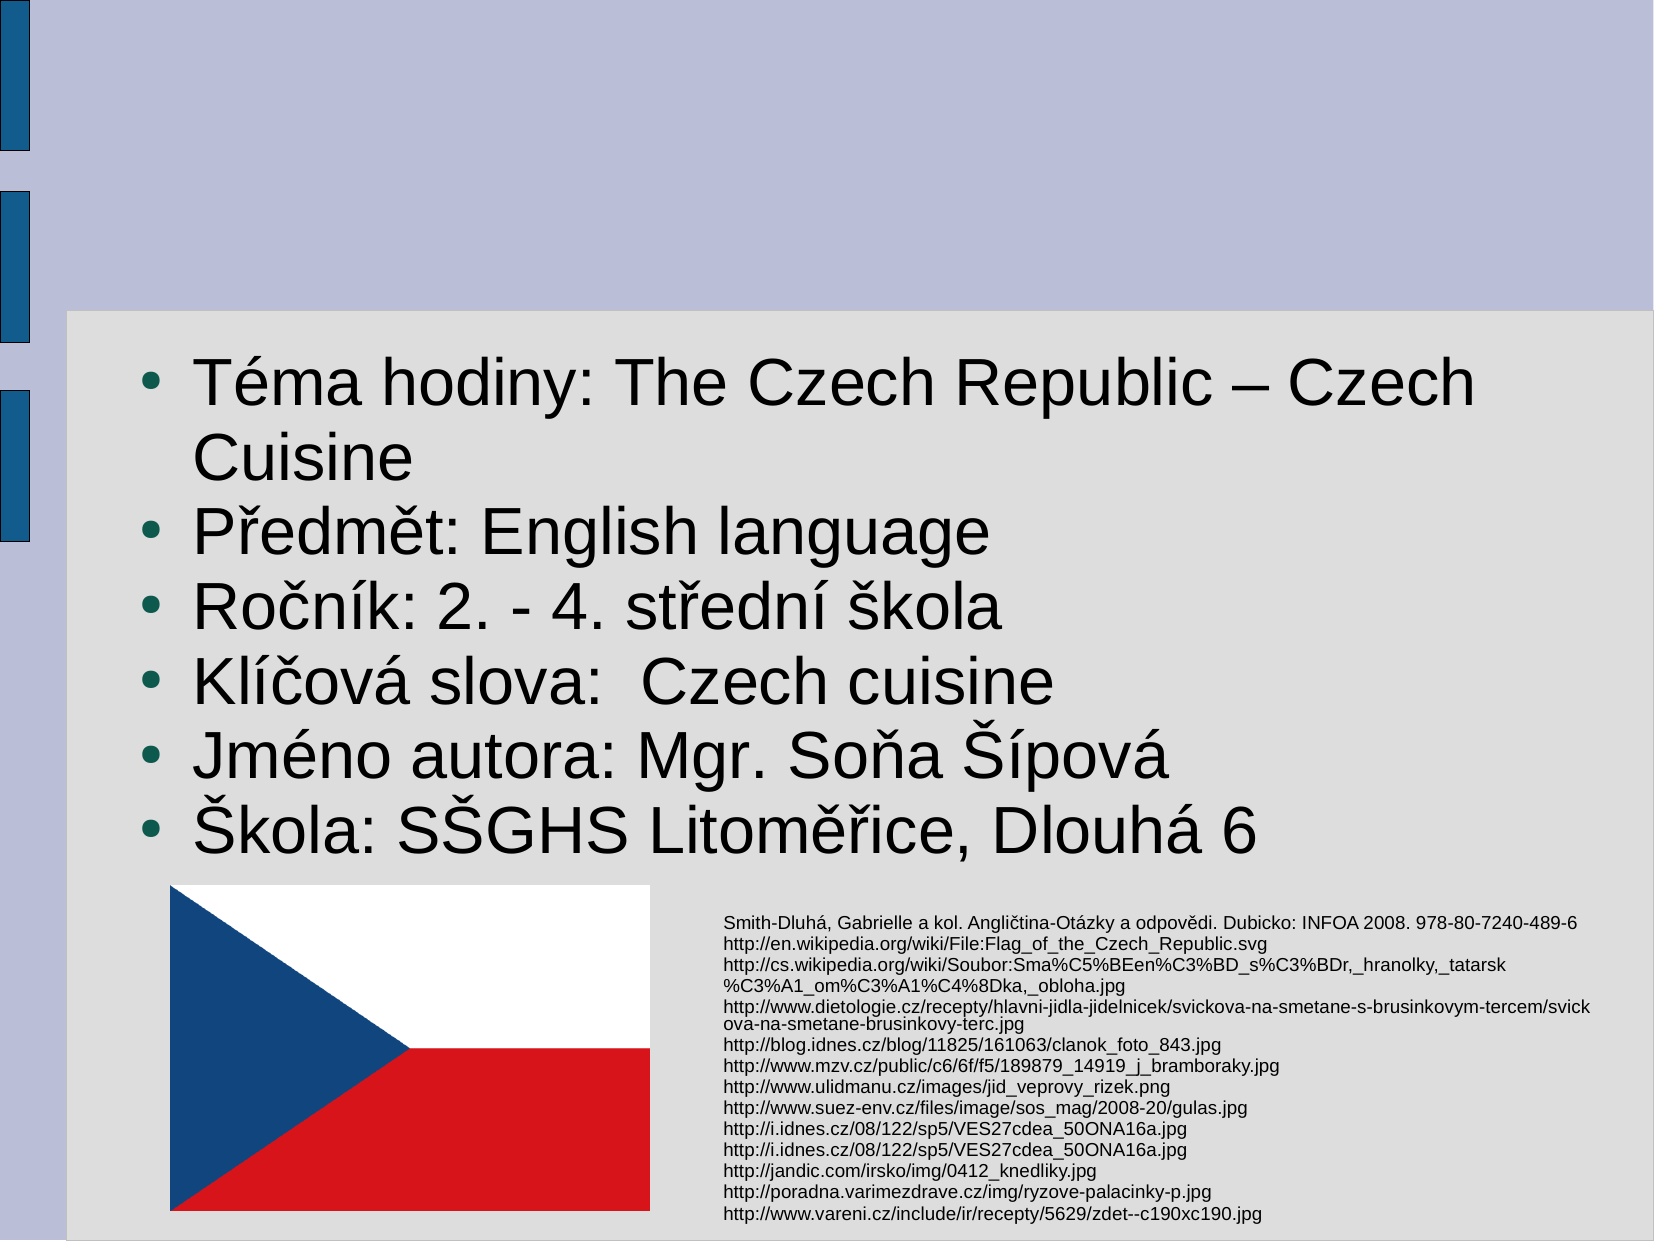

# Téma hodiny: The Czech Republic – Czech Cuisine
Předmět: English language
Ročník: 2. - 4. střední škola
Klíčová slova: Czech cuisine
Jméno autora: Mgr. Soňa Šípová
Škola: SŠGHS Litoměřice, Dlouhá 6
Smith-Dluhá, Gabrielle a kol. Angličtina-Otázky a odpovědi. Dubicko: INFOA 2008. 978-80-7240-489-6
http://en.wikipedia.org/wiki/File:Flag_of_the_Czech_Republic.svg
http://cs.wikipedia.org/wiki/Soubor:Sma%C5%BEen%C3%BD_s%C3%BDr,_hranolky,_tatarsk%C3%A1_om%C3%A1%C4%8Dka,_obloha.jpg
http://www.dietologie.cz/recepty/hlavni-jidla-jidelnicek/svickova-na-smetane-s-brusinkovym-tercem/svickova-na-smetane-brusinkovy-terc.jpg
http://blog.idnes.cz/blog/11825/161063/clanok_foto_843.jpg
http://www.mzv.cz/public/c6/6f/f5/189879_14919_j_bramboraky.jpg
http://www.ulidmanu.cz/images/jid_veprovy_rizek.png
http://www.suez-env.cz/files/image/sos_mag/2008-20/gulas.jpg
http://i.idnes.cz/08/122/sp5/VES27cdea_50ONA16a.jpg
http://i.idnes.cz/08/122/sp5/VES27cdea_50ONA16a.jpg
http://jandic.com/irsko/img/0412_knedliky.jpg
http://poradna.varimezdrave.cz/img/ryzove-palacinky-p.jpg
http://www.vareni.cz/include/ir/recepty/5629/zdet--c190xc190.jpg